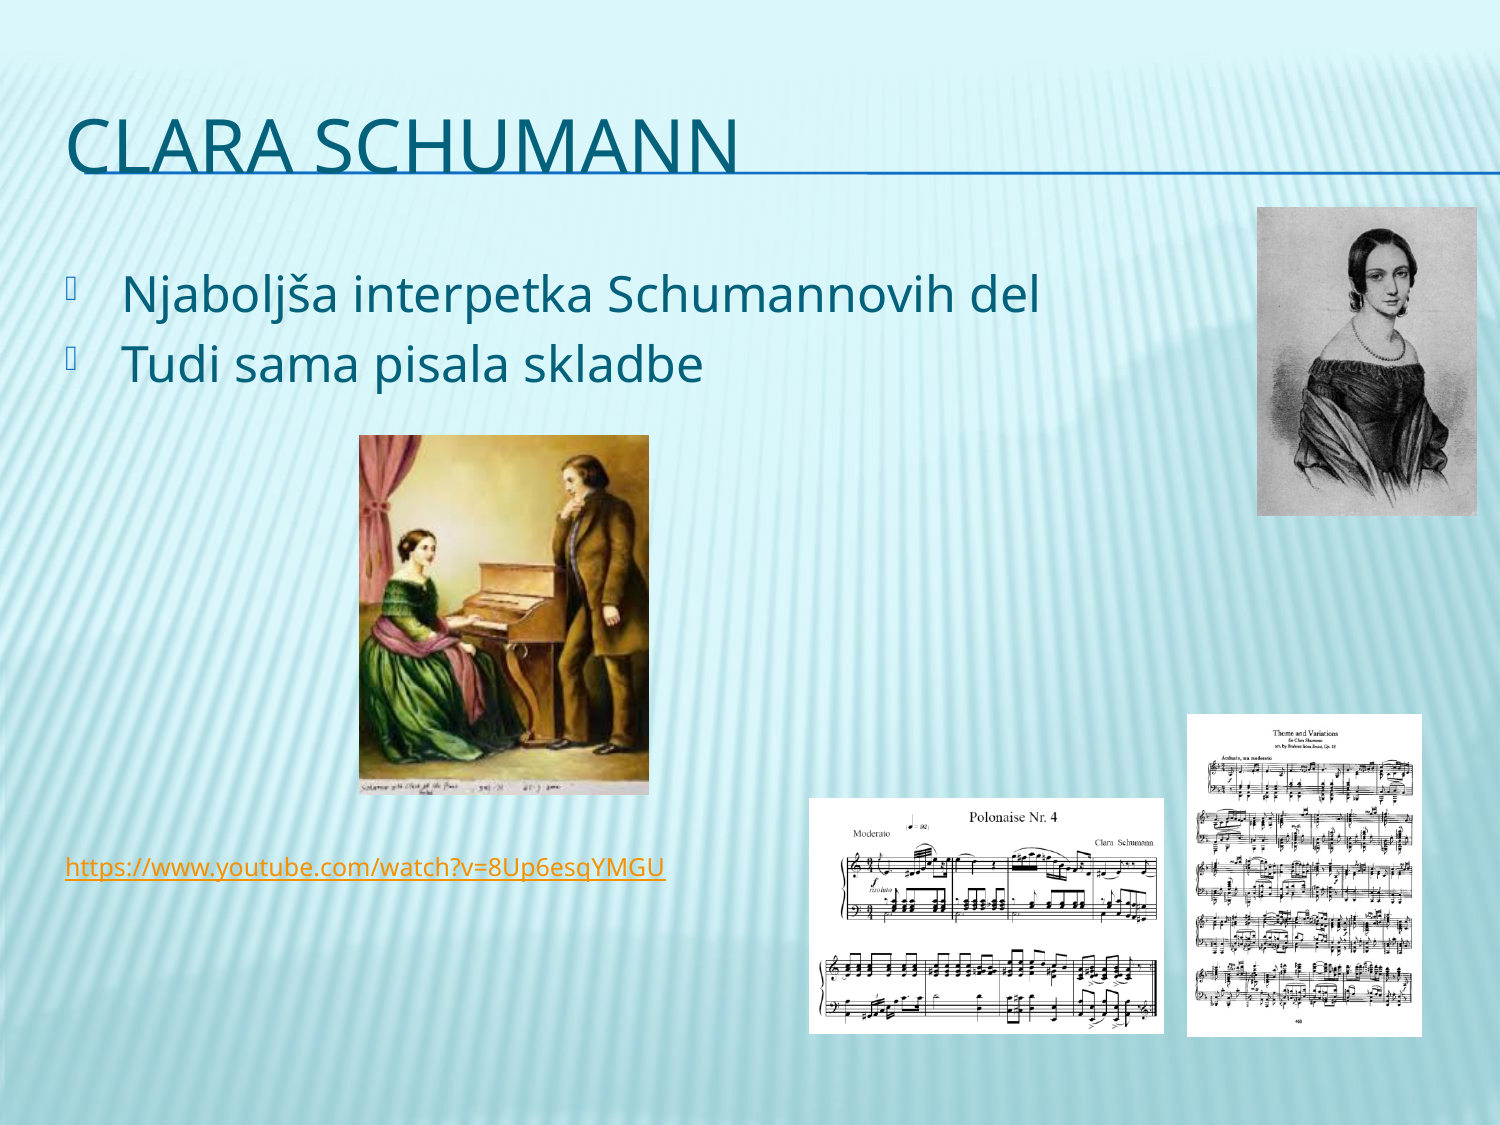

# CLARA SCHUMANN
Njaboljša interpetka Schumannovih del
Tudi sama pisala skladbe
https://www.youtube.com/watch?v=8Up6esqYMGU